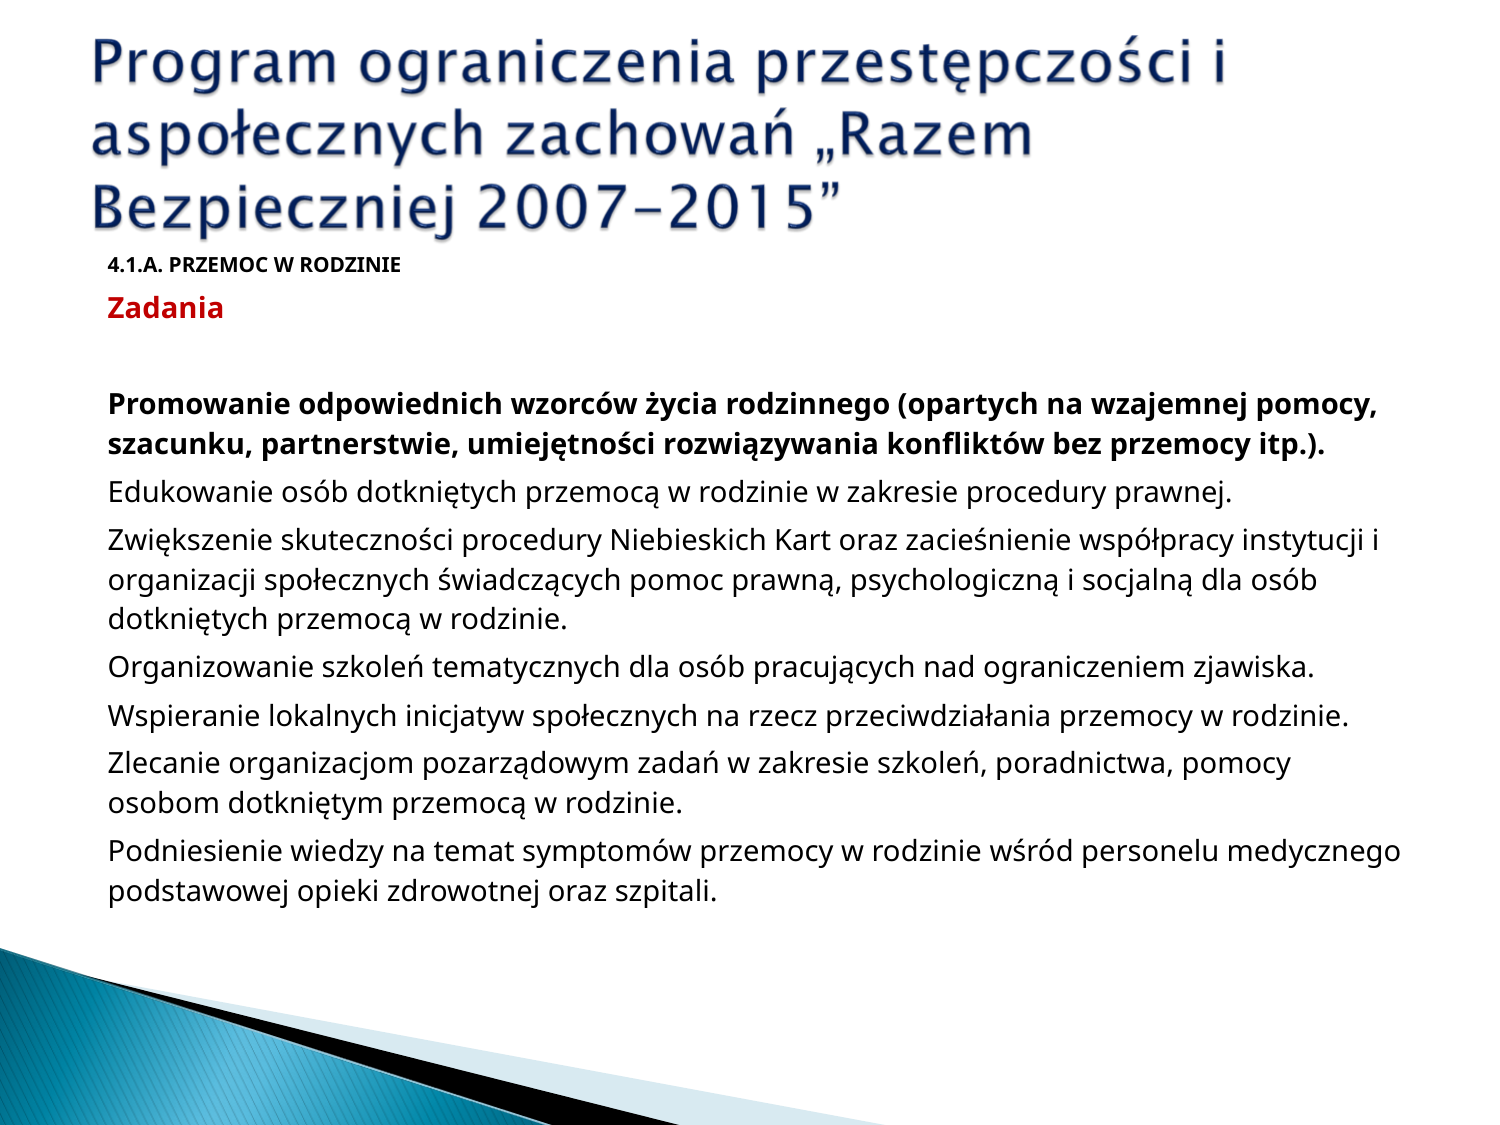

# 4.1.A. PRZEMOC W RODZINIE
Zadania
Promowanie odpowiednich wzorców życia rodzinnego (opartych na wzajemnej pomocy, szacunku, partnerstwie, umiejętności rozwiązywania konfliktów bez przemocy itp.).
Edukowanie osób dotkniętych przemocą w rodzinie w zakresie procedury prawnej.
Zwiększenie skuteczności procedury Niebieskich Kart oraz zacieśnienie współpracy instytucji i organizacji społecznych świadczących pomoc prawną, psychologiczną i socjalną dla osób dotkniętych przemocą w rodzinie.
Organizowanie szkoleń tematycznych dla osób pracujących nad ograniczeniem zjawiska.
Wspieranie lokalnych inicjatyw społecznych na rzecz przeciwdziałania przemocy w rodzinie.
Zlecanie organizacjom pozarządowym zadań w zakresie szkoleń, poradnictwa, pomocy osobom dotkniętym przemocą w rodzinie.
Podniesienie wiedzy na temat symptomów przemocy w rodzinie wśród personelu medycznego podstawowej opieki zdrowotnej oraz szpitali.